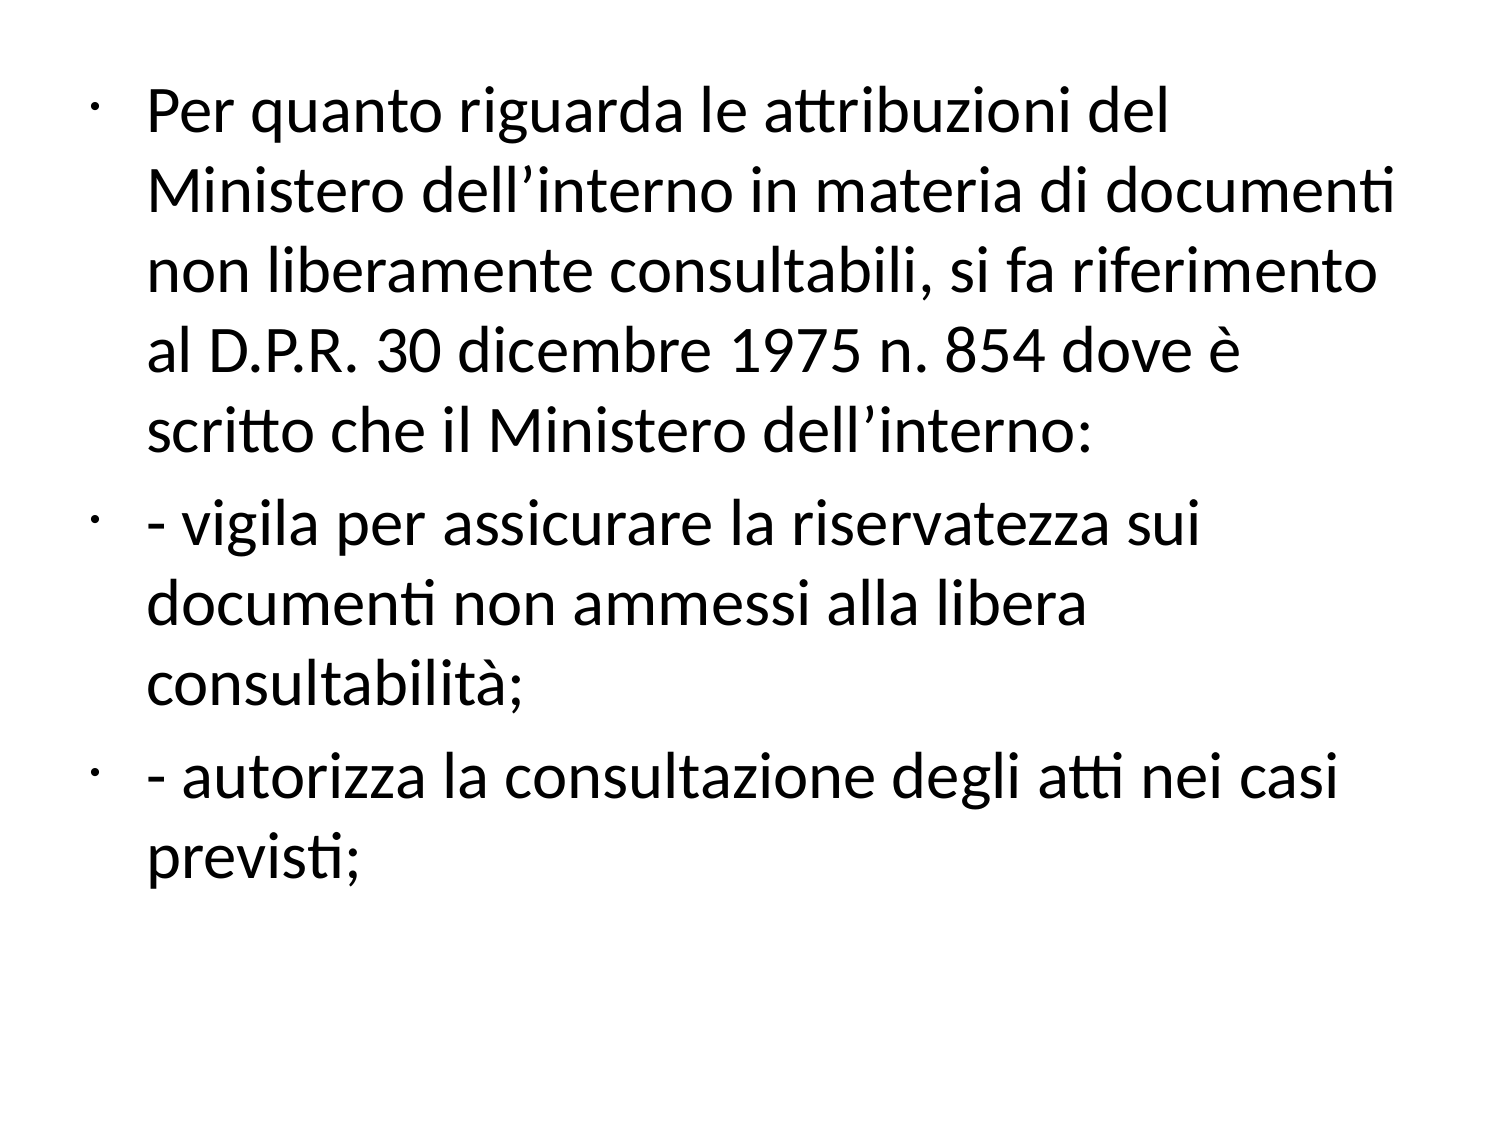

#
Per quanto riguarda le attribuzioni del Ministero dell’interno in materia di documenti non liberamente consultabili, si fa riferimento al D.P.R. 30 dicembre 1975 n. 854 dove è scritto che il Ministero dell’interno:
- vigila per assicurare la riservatezza sui documenti non ammessi alla libera consultabilità;
- autorizza la consultazione degli atti nei casi previsti;